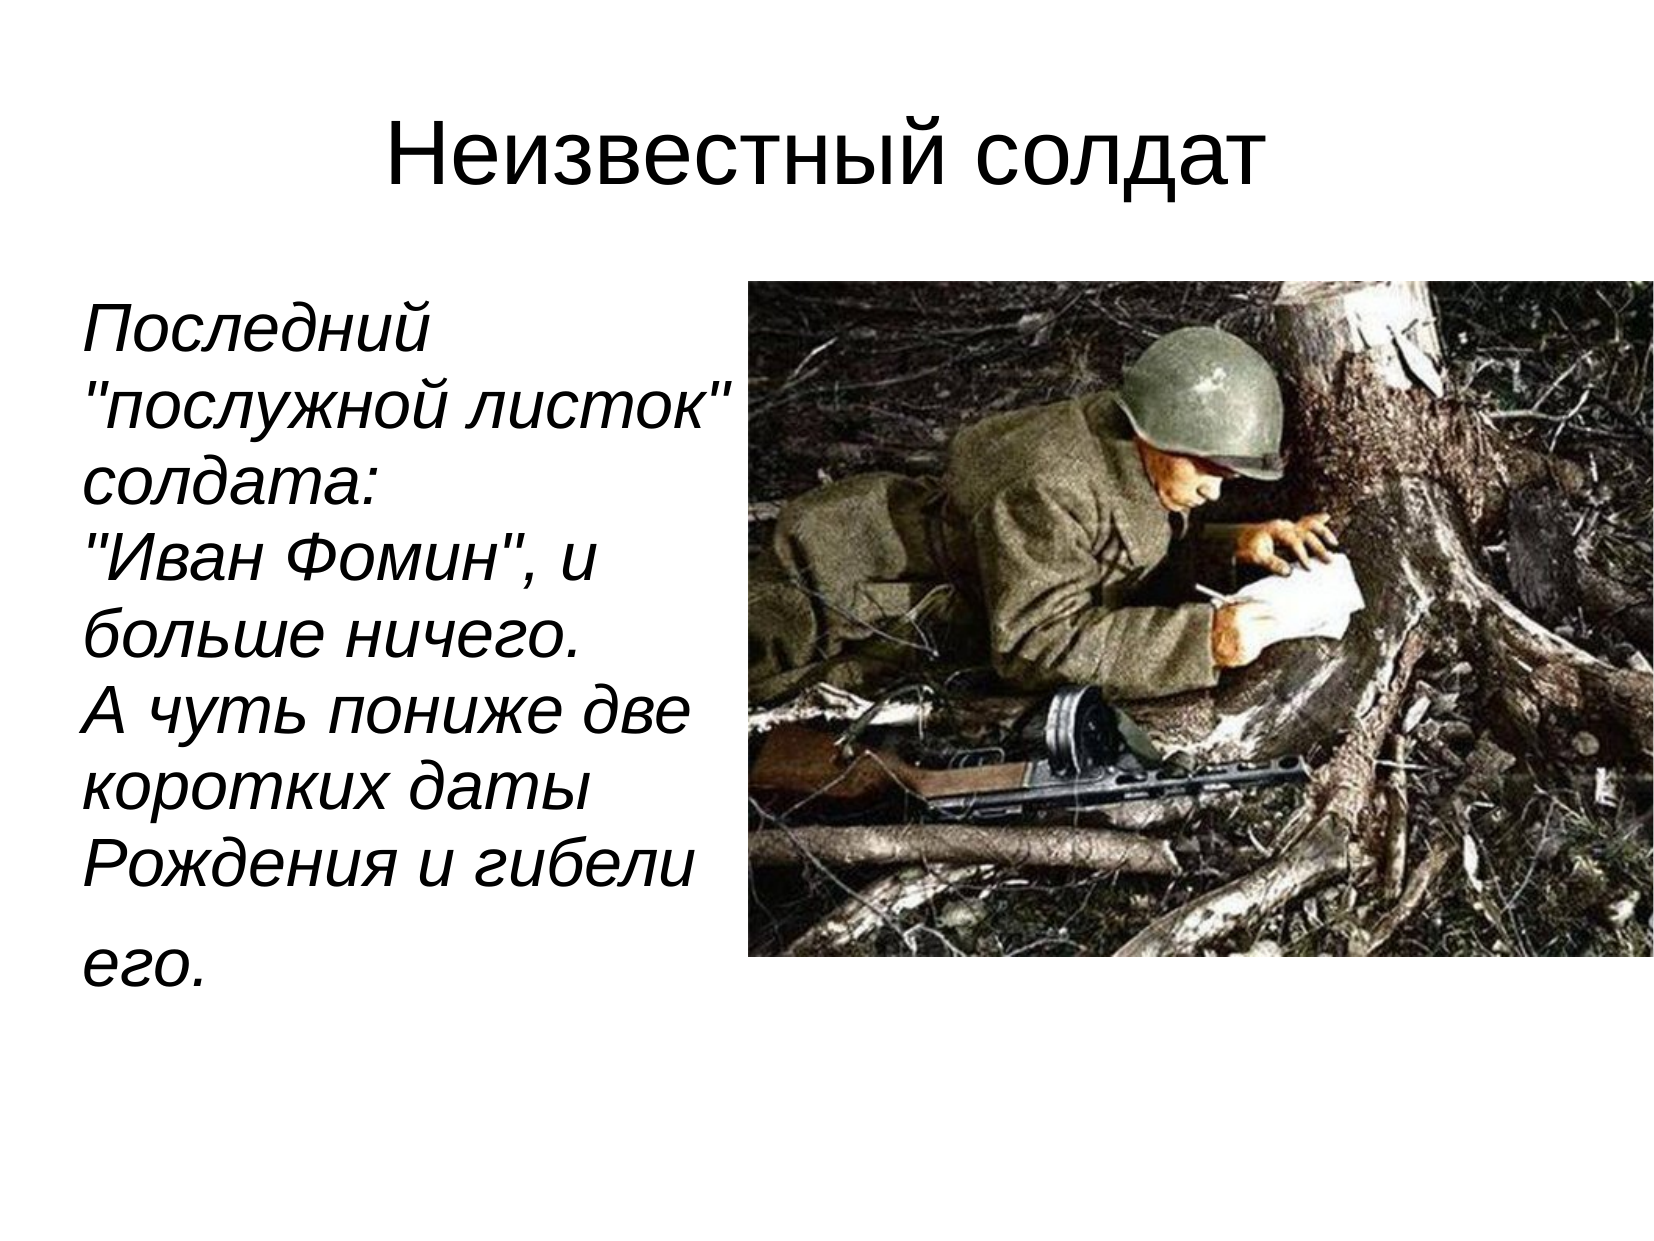

Неизвестный солдат
# Последний "послужной листок" солдата: "Иван Фомин", и больше ничего. А чуть пониже две коротких даты Рождения и гибели
его.